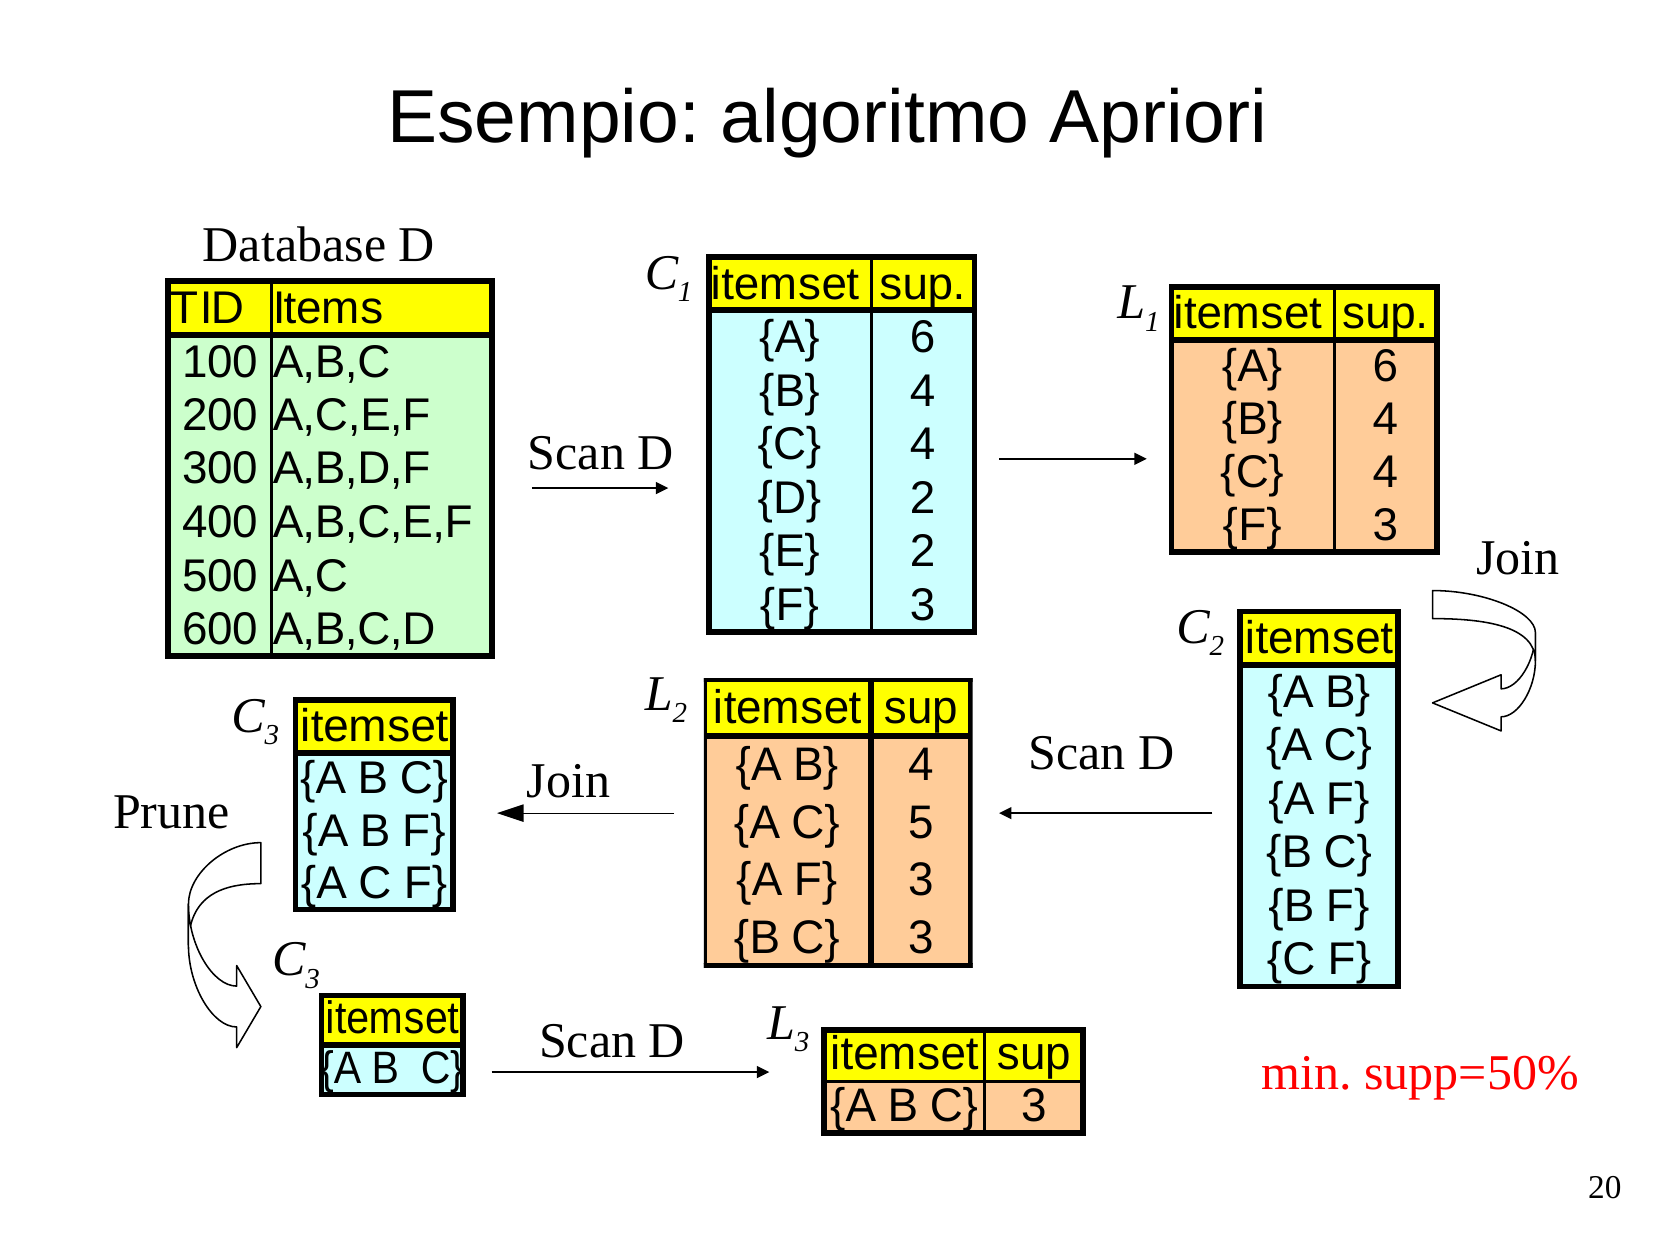

# Esempio: algoritmo Apriori
Database D
C1
L1
Scan D
Join
L2
C2
L2
C3
Scan D
Join
Prune
C3
L3
Scan D
min. supp=50%